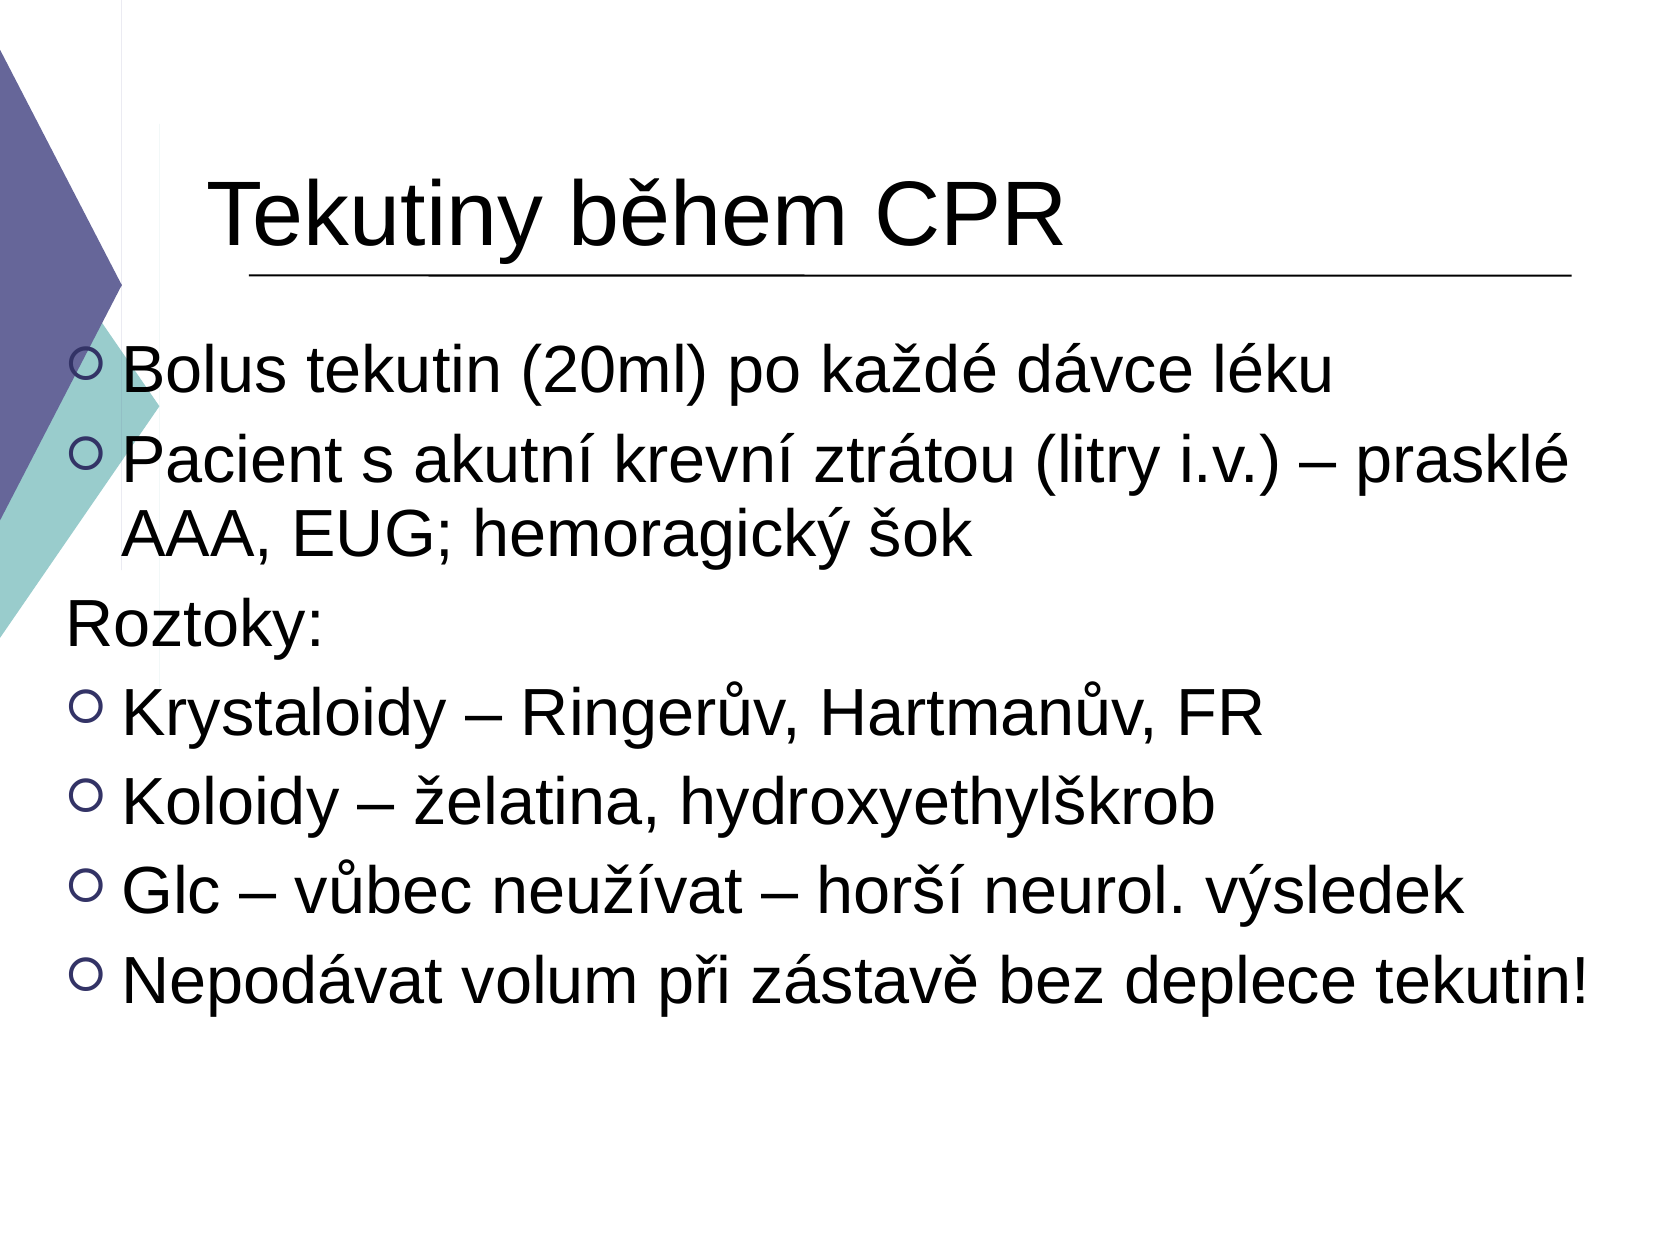

# Tekutiny během CPR
Bolus tekutin (20ml) po každé dávce léku
Pacient s akutní krevní ztrátou (litry i.v.) – prasklé AAA, EUG; hemoragický šok
Roztoky:
Krystaloidy – Ringerův, Hartmanův, FR
Koloidy – želatina, hydroxyethylškrob
Glc – vůbec neužívat – horší neurol. výsledek
Nepodávat volum při zástavě bez deplece tekutin!